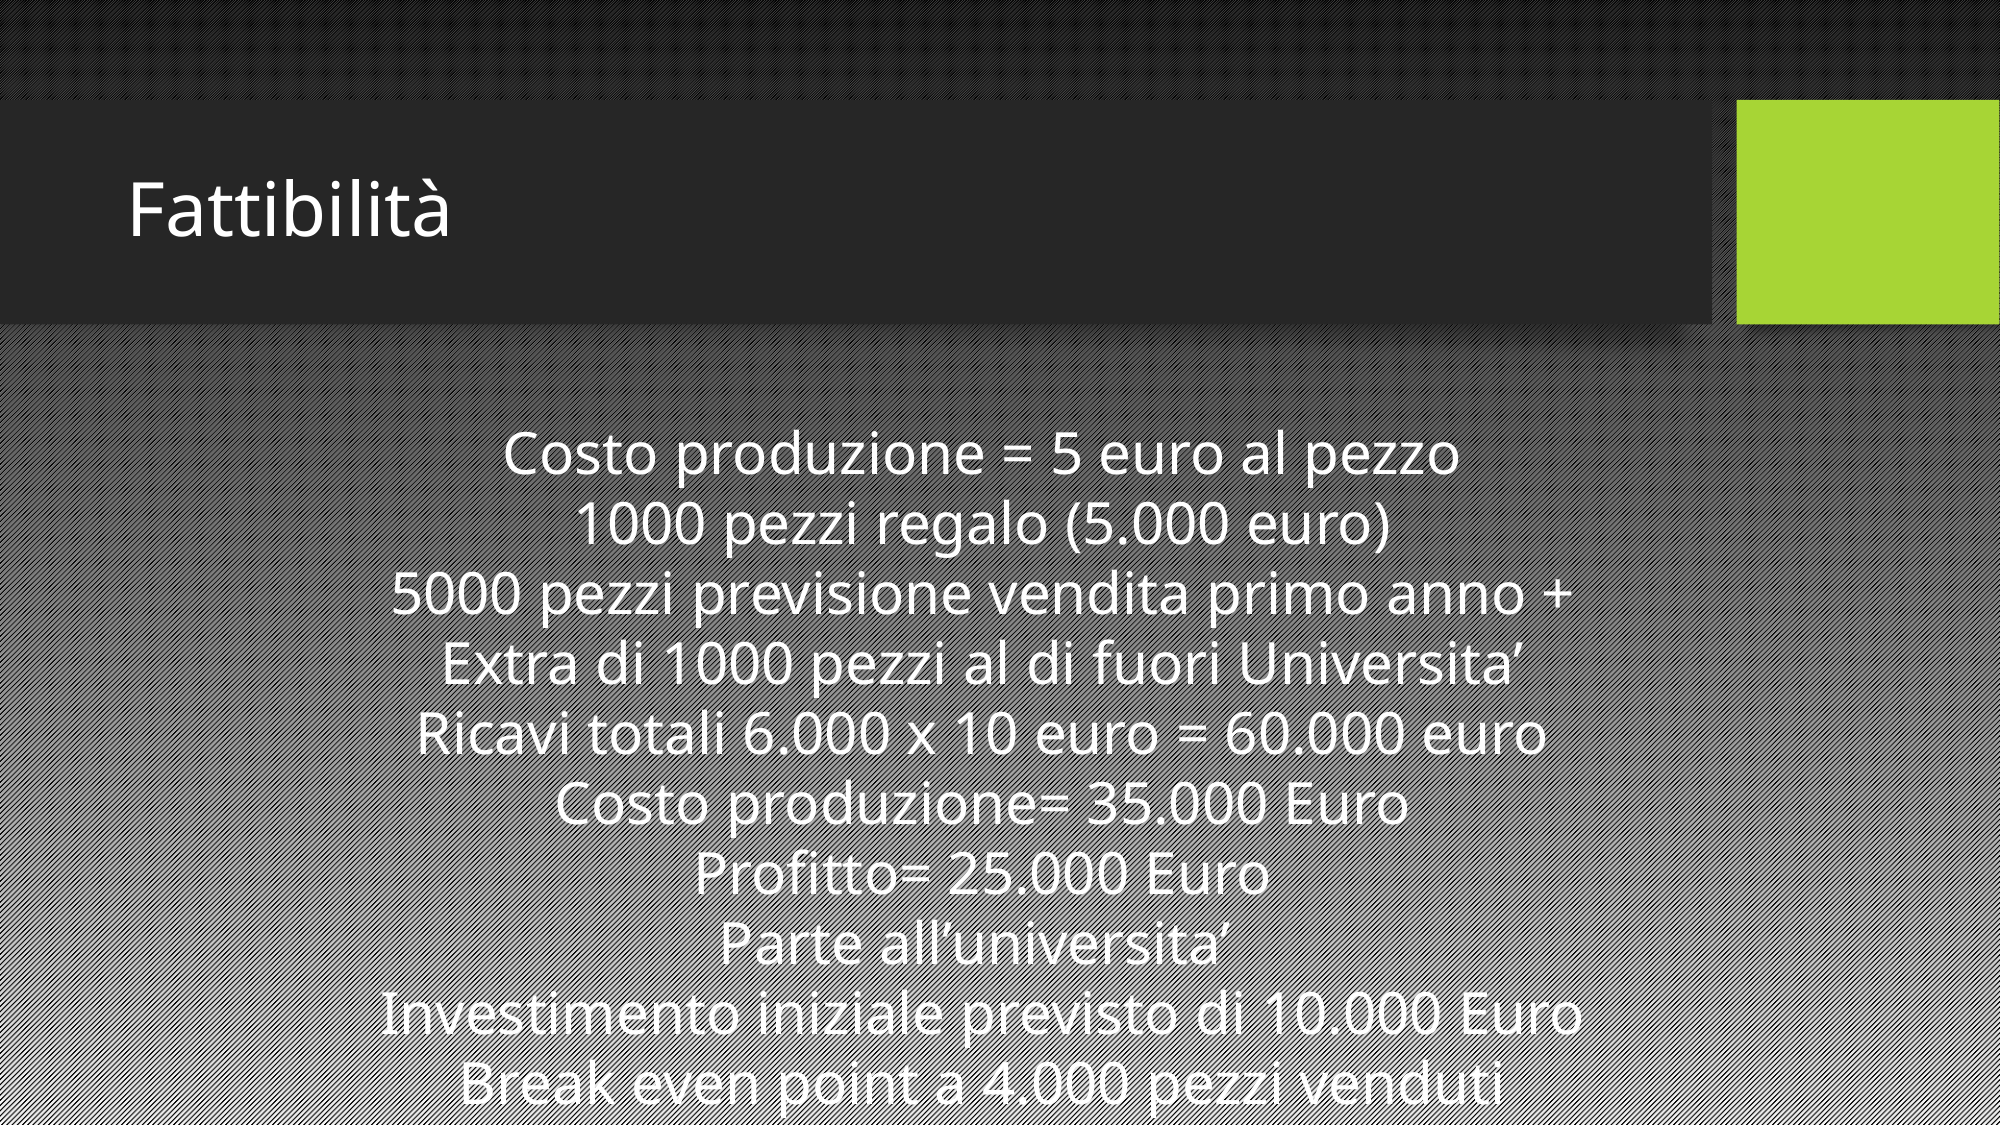

# Fattibilità
 Costo produzione = 5 euro al pezzo
1000 pezzi regalo (5.000 euro)
5000 pezzi previsione vendita primo anno +
Extra di 1000 pezzi al di fuori Universita’
Ricavi totali 6.000 x 10 euro = 60.000 euro
Costo produzione= 35.000 Euro
Profitto= 25.000 Euro
Parte all’universita’
Investimento iniziale previsto di 10.000 Euro
Break even point a 4.000 pezzi venduti